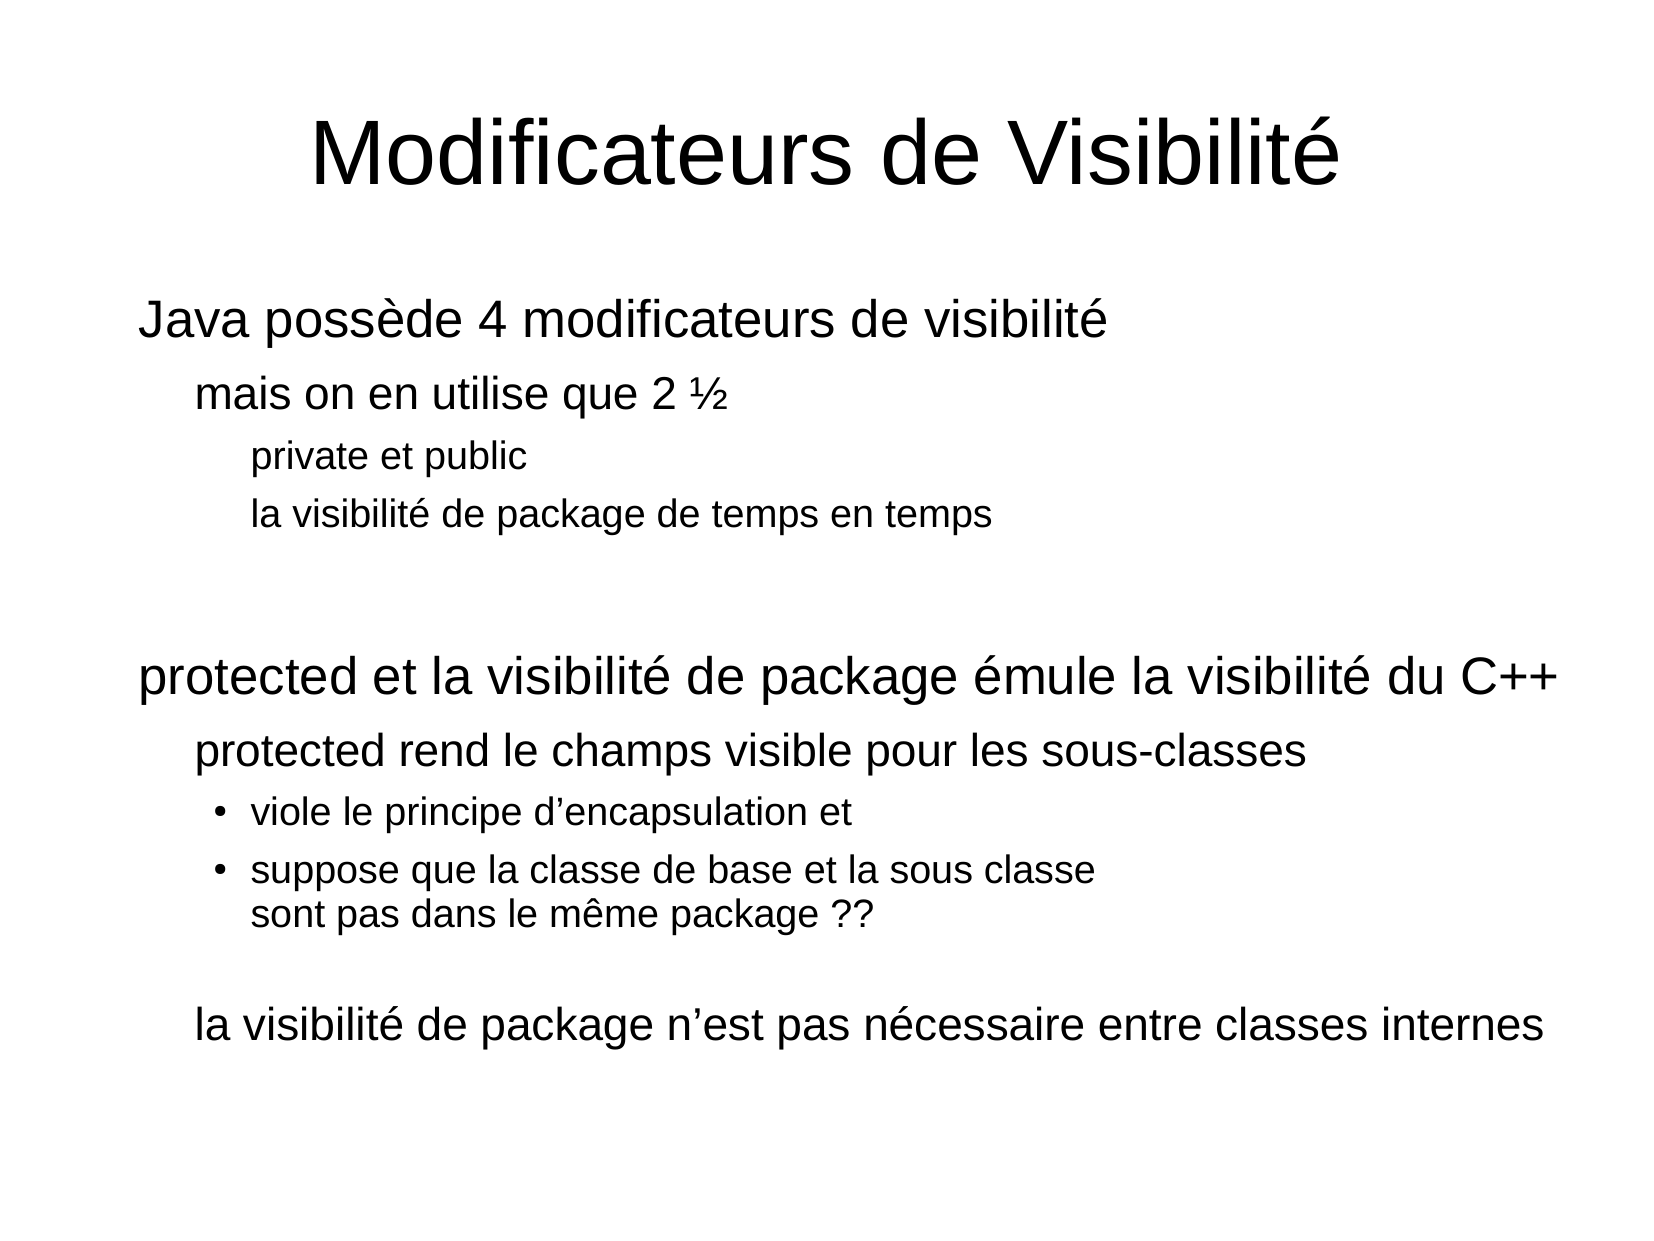

# Modificateurs de Visibilité
Java possède 4 modificateurs de visibilité
mais on en utilise que 2 ½
private et public
la visibilité de package de temps en temps
protected et la visibilité de package émule la visibilité du C++
protected rend le champs visible pour les sous-classes
viole le principe d’encapsulation et
suppose que la classe de base et la sous classe
sont pas dans le même package ??
la visibilité de package n’est pas nécessaire entre classes internes